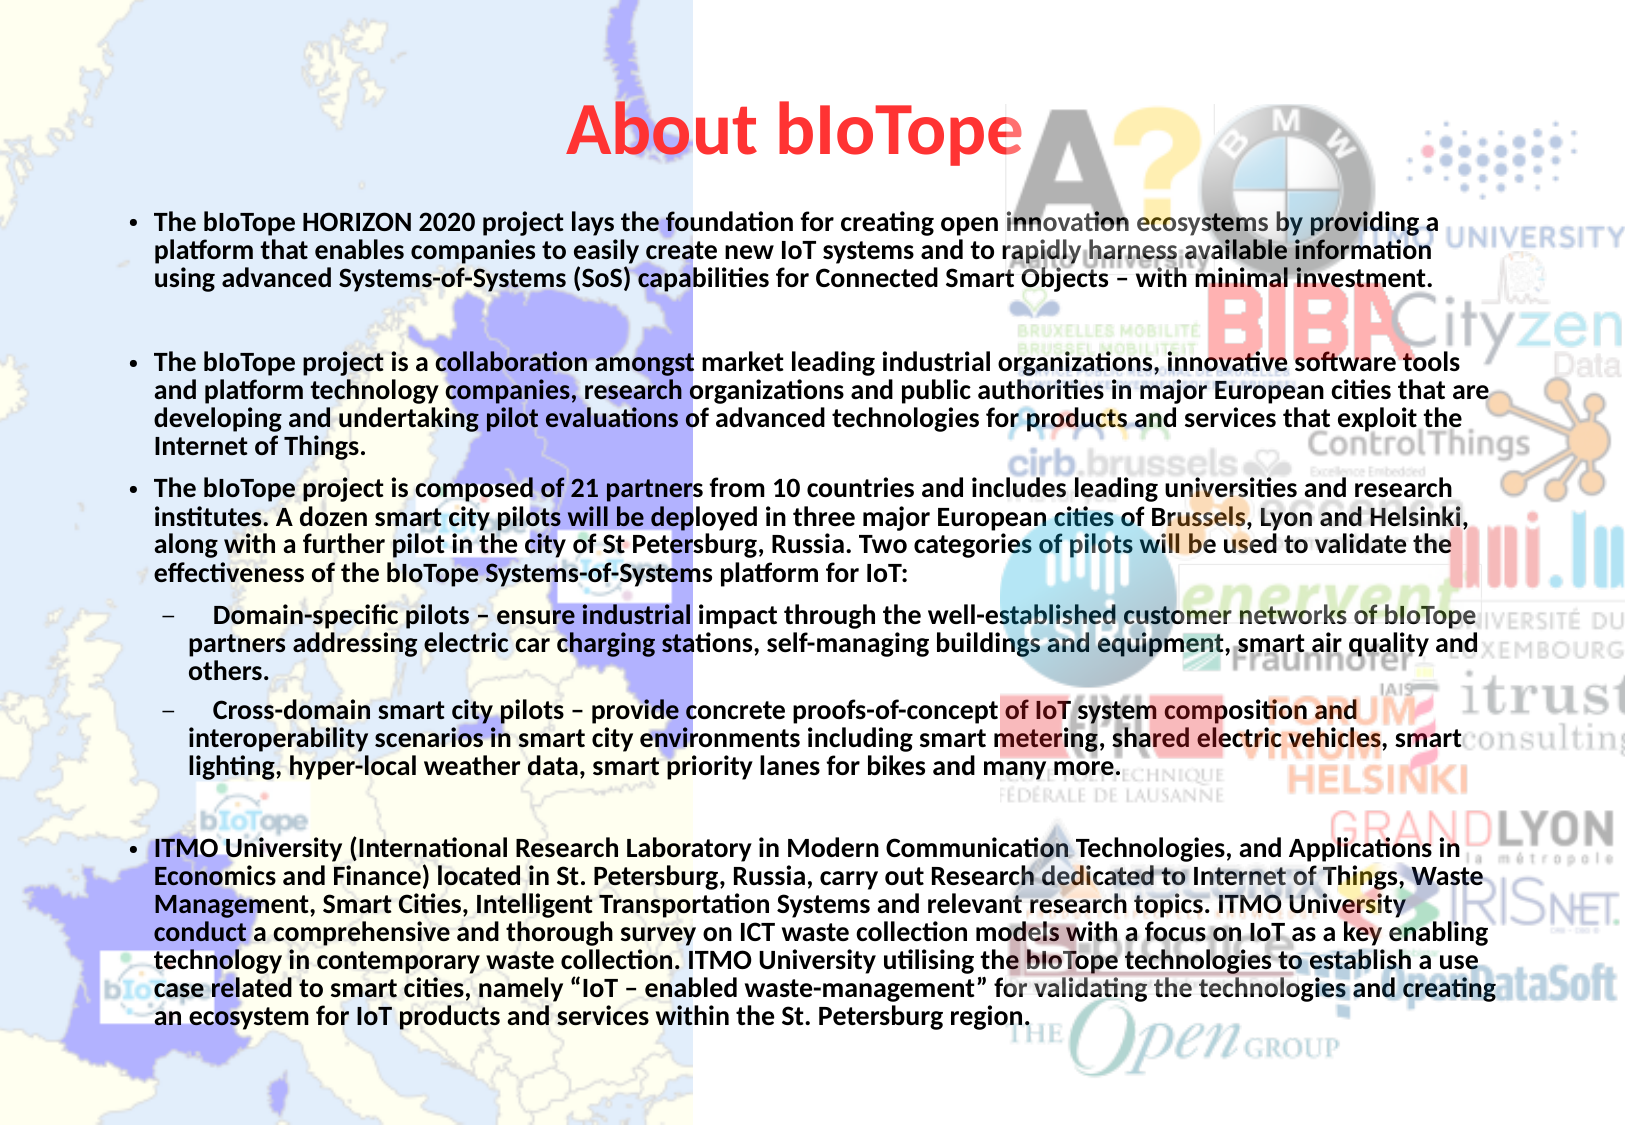

# About bIoTope
The bIoTope HORIZON 2020 project lays the foundation for creating open innovation ecosystems by providing a platform that enables companies to easily create new IoT systems and to rapidly harness available information using advanced Systems-of-Systems (SoS) capabilities for Connected Smart Objects – with minimal investment.
The bIoTope project is a collaboration amongst market leading industrial organizations, innovative software tools and platform technology companies, research organizations and public authorities in major European cities that are developing and undertaking pilot evaluations of advanced technologies for products and services that exploit the Internet of Things.
The bIoTope project is composed of 21 partners from 10 countries and includes leading universities and research institutes. A dozen smart city pilots will be deployed in three major European cities of Brussels, Lyon and Helsinki, along with a further pilot in the city of St Petersburg, Russia. Two categories of pilots will be used to validate the effectiveness of the bIoTope Systems-of-Systems platform for IoT:
 Domain-specific pilots – ensure industrial impact through the well-established customer networks of bIoTope partners addressing electric car charging stations, self-managing buildings and equipment, smart air quality and others.
 Cross-domain smart city pilots – provide concrete proofs-of-concept of IoT system composition and interoperability scenarios in smart city environments including smart metering, shared electric vehicles, smart lighting, hyper-local weather data, smart priority lanes for bikes and many more.
ITMO University (International Research Laboratory in Modern Communication Technologies, and Applications in Economics and Finance) located in St. Petersburg, Russia, carry out Research dedicated to Internet of Things, Waste Management, Smart Cities, Intelligent Transportation Systems and relevant research topics. ITMO University conduct a comprehensive and thorough survey on ICT waste collection models with a focus on IoT as a key enabling technology in contemporary waste collection. ITMO University utilising the bIoTope technologies to establish a use case related to smart cities, namely “IoT – enabled waste-management” for validating the technologies and creating an ecosystem for IoT products and services within the St. Petersburg region.